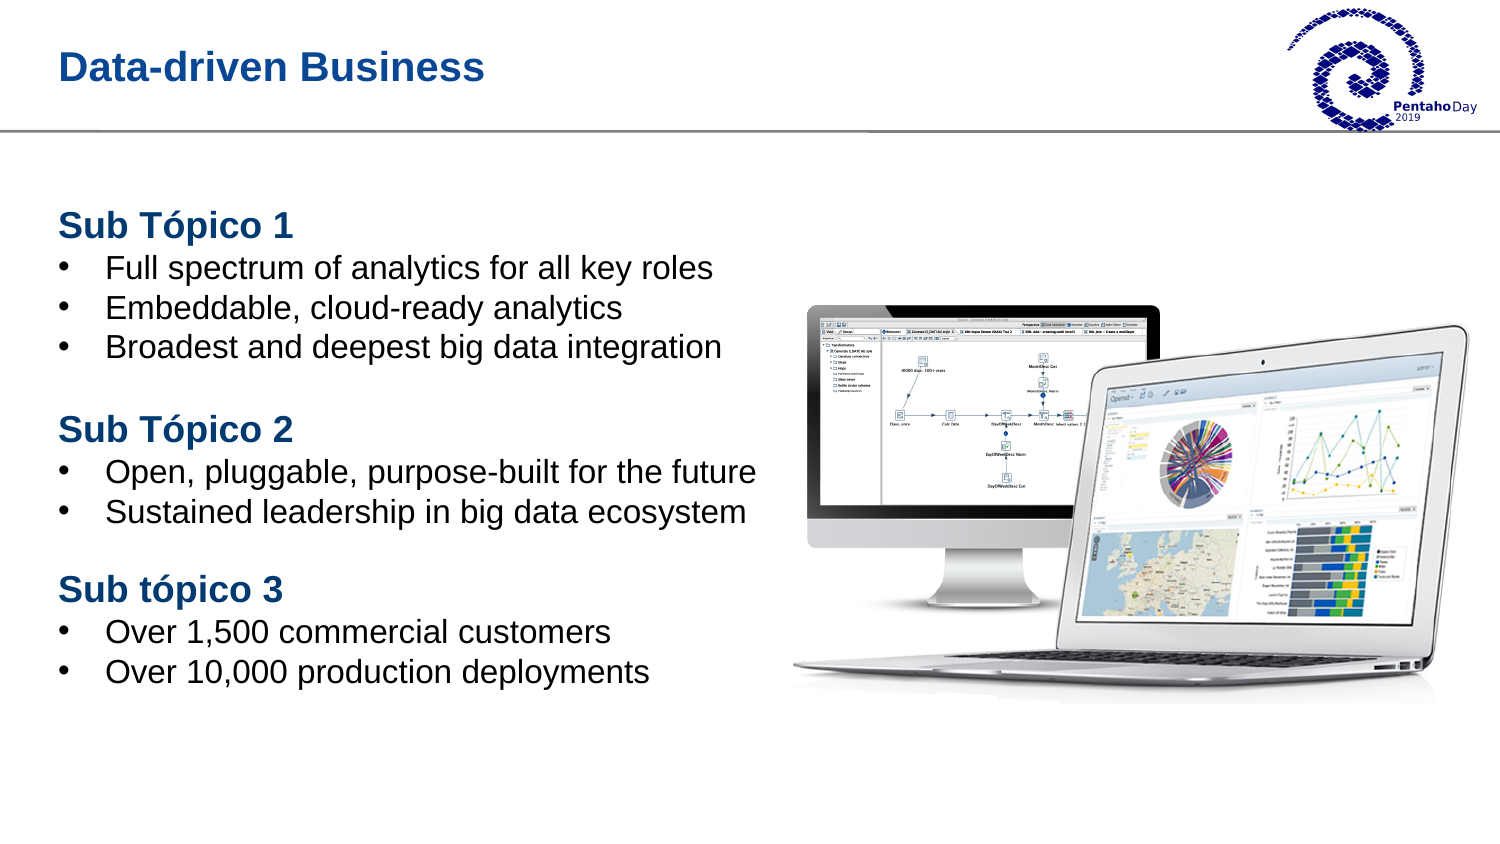

# Data-driven Business
Sub Tópico 1
Full spectrum of analytics for all key roles
Embeddable, cloud-ready analytics
Broadest and deepest big data integration
Sub Tópico 2
Open, pluggable, purpose-built for the future
Sustained leadership in big data ecosystem
Sub tópico 3
Over 1,500 commercial customers
Over 10,000 production deployments